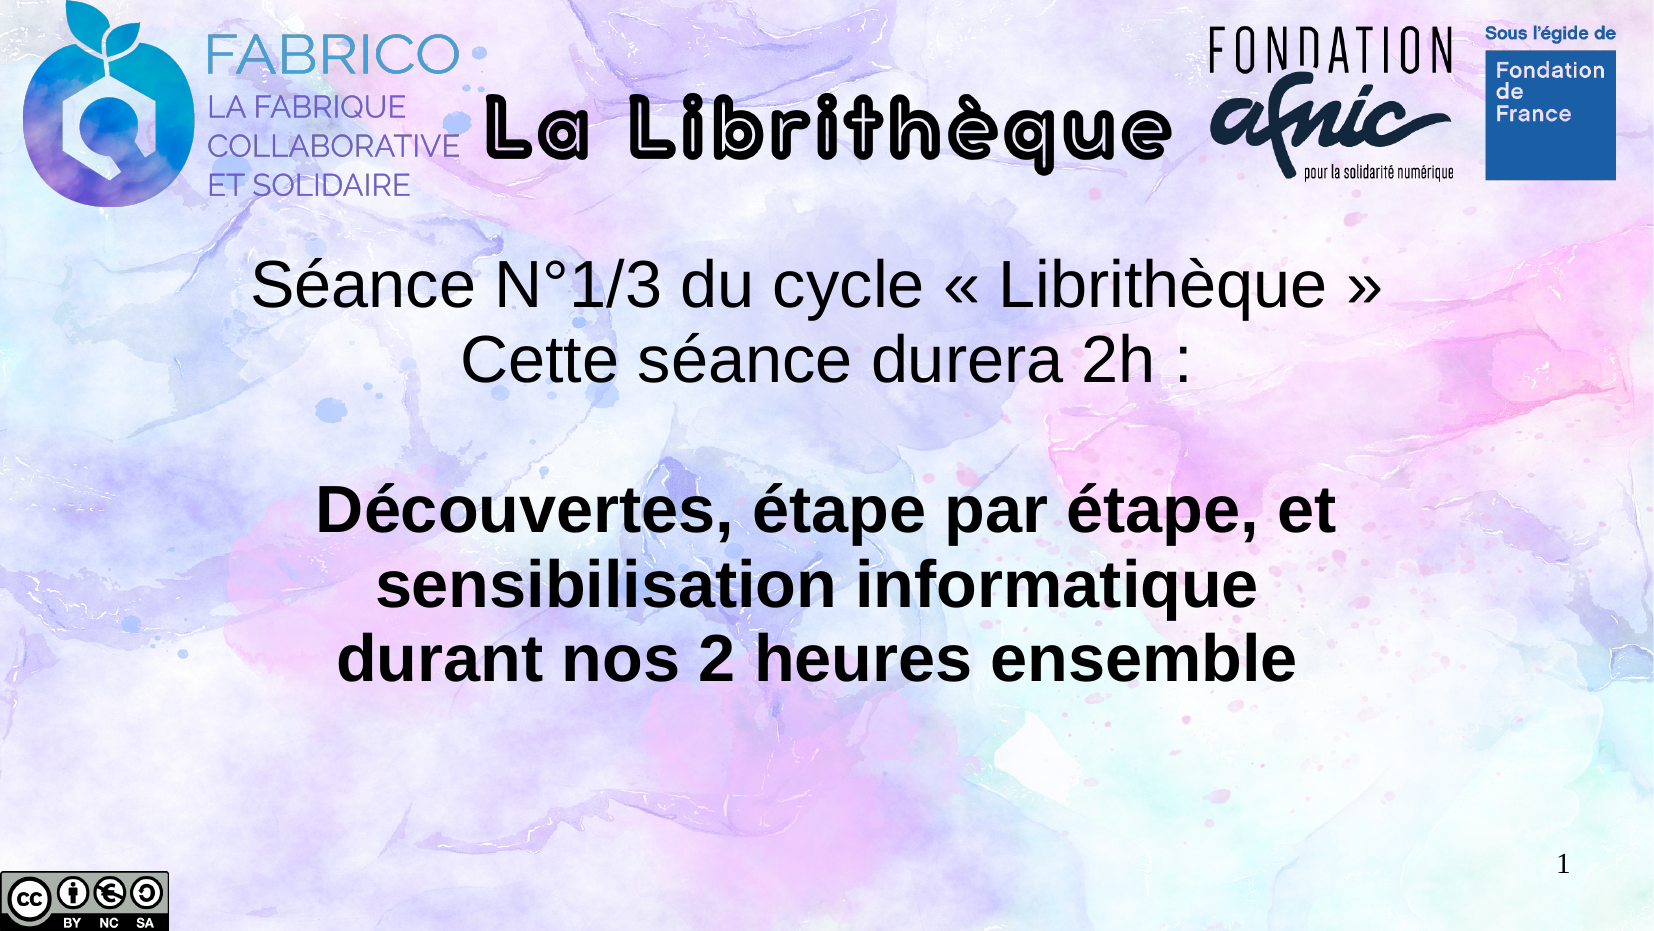

# Séance N°1/3 du cycle « Librithèque »
Cette séance durera 2h :
Découvertes, étape par étape, et sensibilisation informatique
durant nos 2 heures ensemble
1